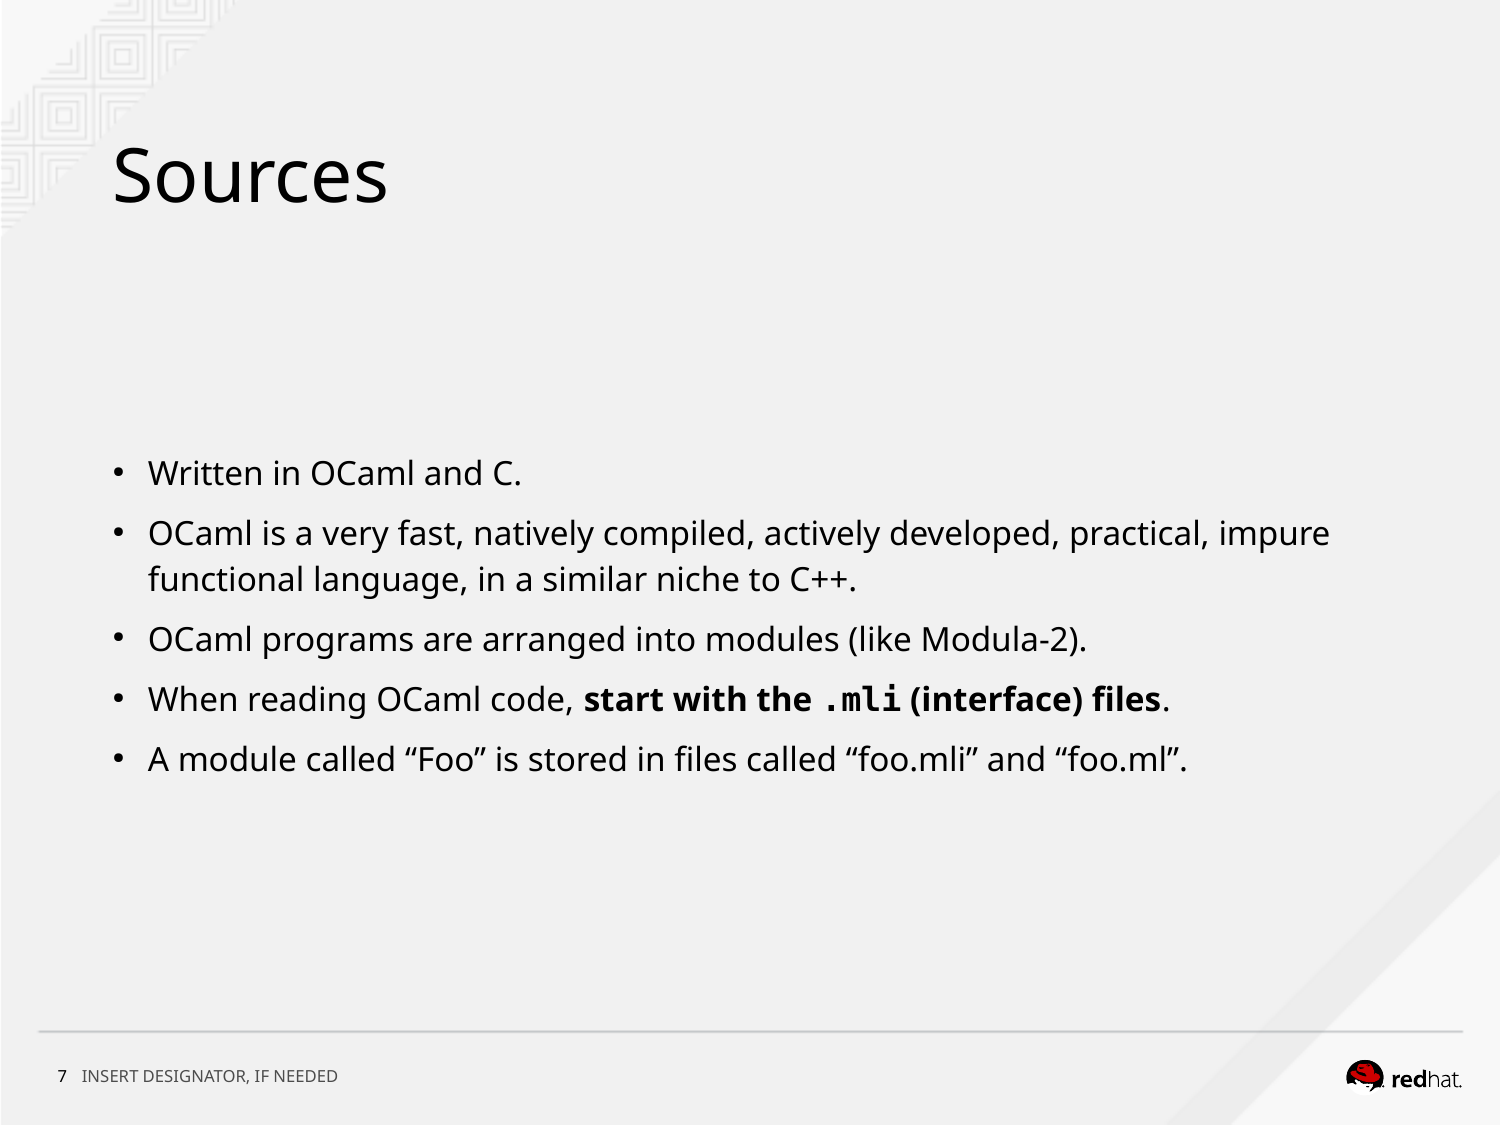

# Sources
Written in OCaml and C.
OCaml is a very fast, natively compiled, actively developed, practical, impure functional language, in a similar niche to C++.
OCaml programs are arranged into modules (like Modula-2).
When reading OCaml code, start with the .mli (interface) files.
A module called “Foo” is stored in files called “foo.mli” and “foo.ml”.
7
INSERT DESIGNATOR, IF NEEDED